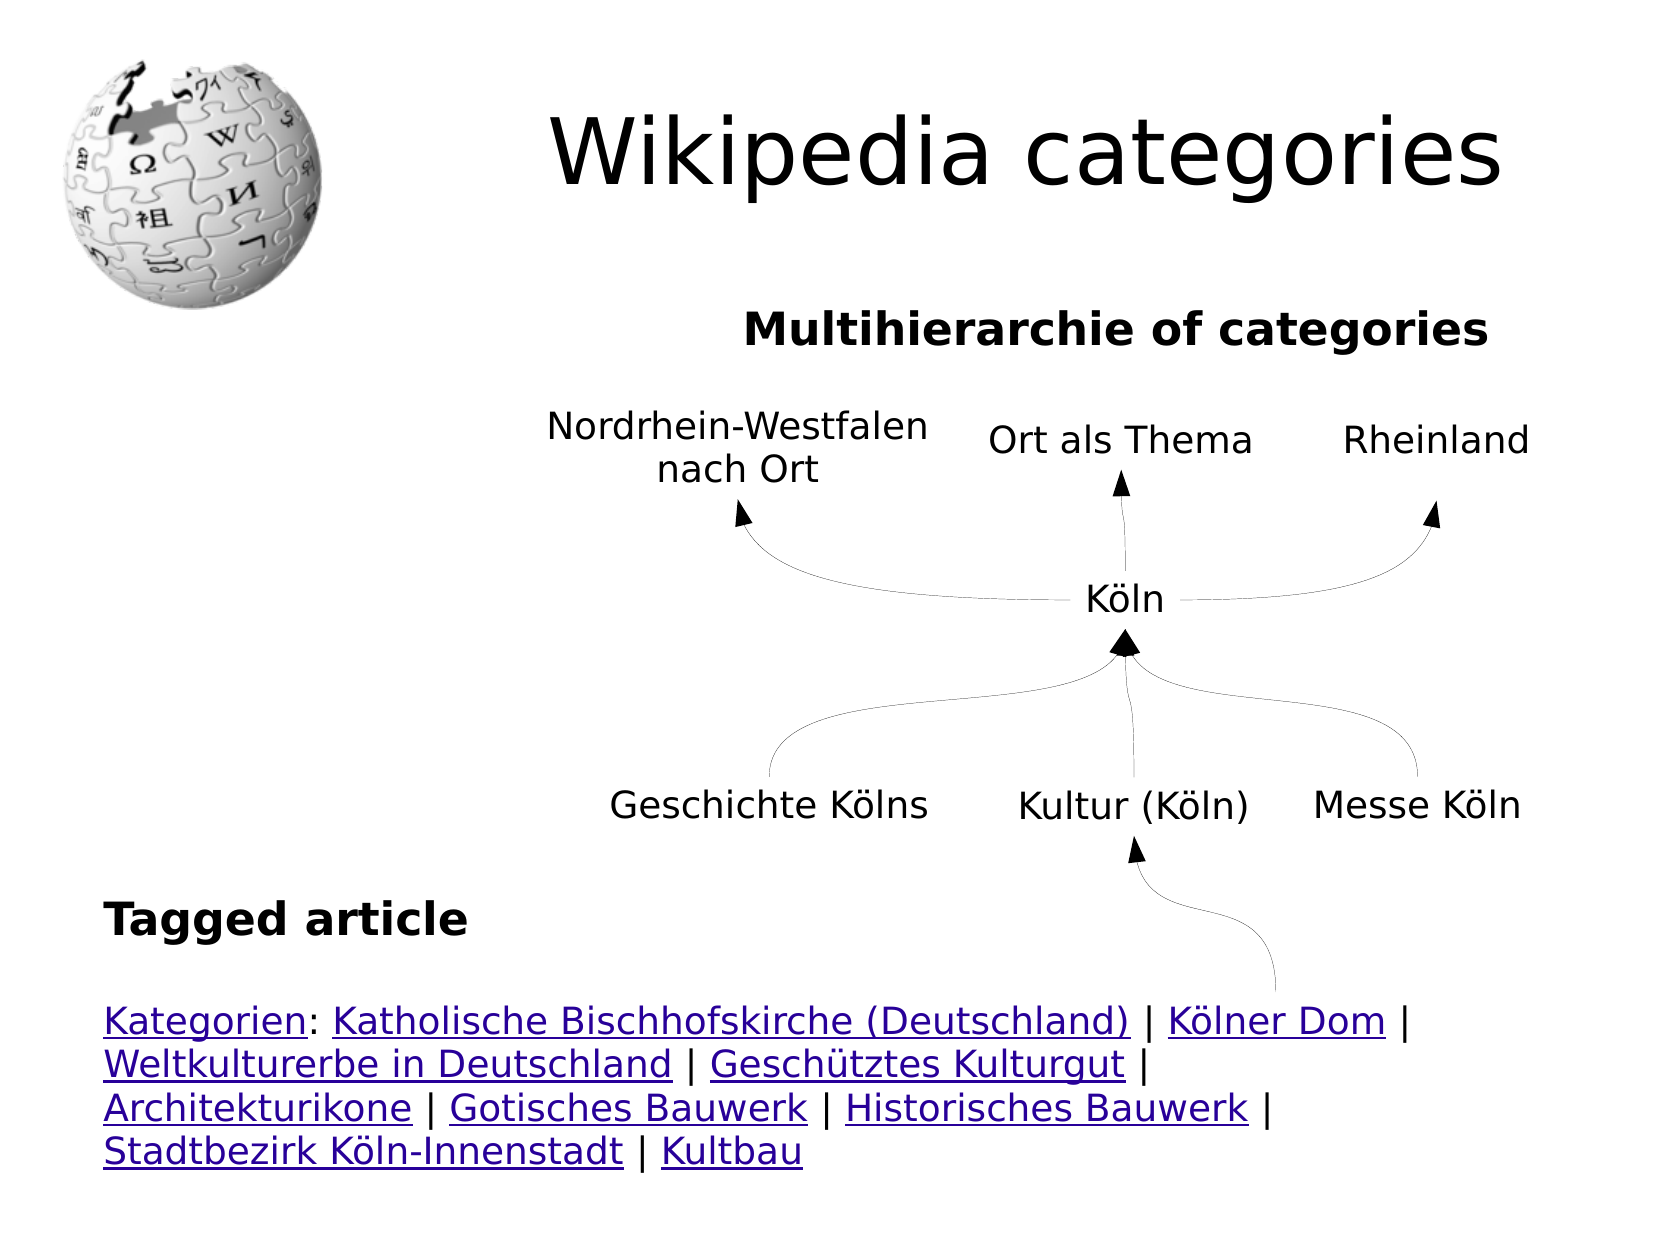

# Wikipedia categories
Multihierarchie of categories
Nordrhein-Westfalen
nach Ort
Ort als Thema
Rheinland
Köln
Geschichte Kölns
Messe Köln
Kultur (Köln)
Tagged article
Kölner Dom
Kategorien: Katholische Bischhofskirche (Deutschland) | Kölner Dom | Weltkulturerbe in Deutschland | Geschütztes Kulturgut | Architekturikone | Gotisches Bauwerk | Historisches Bauwerk | Stadtbezirk Köln-Innenstadt | Kultbau